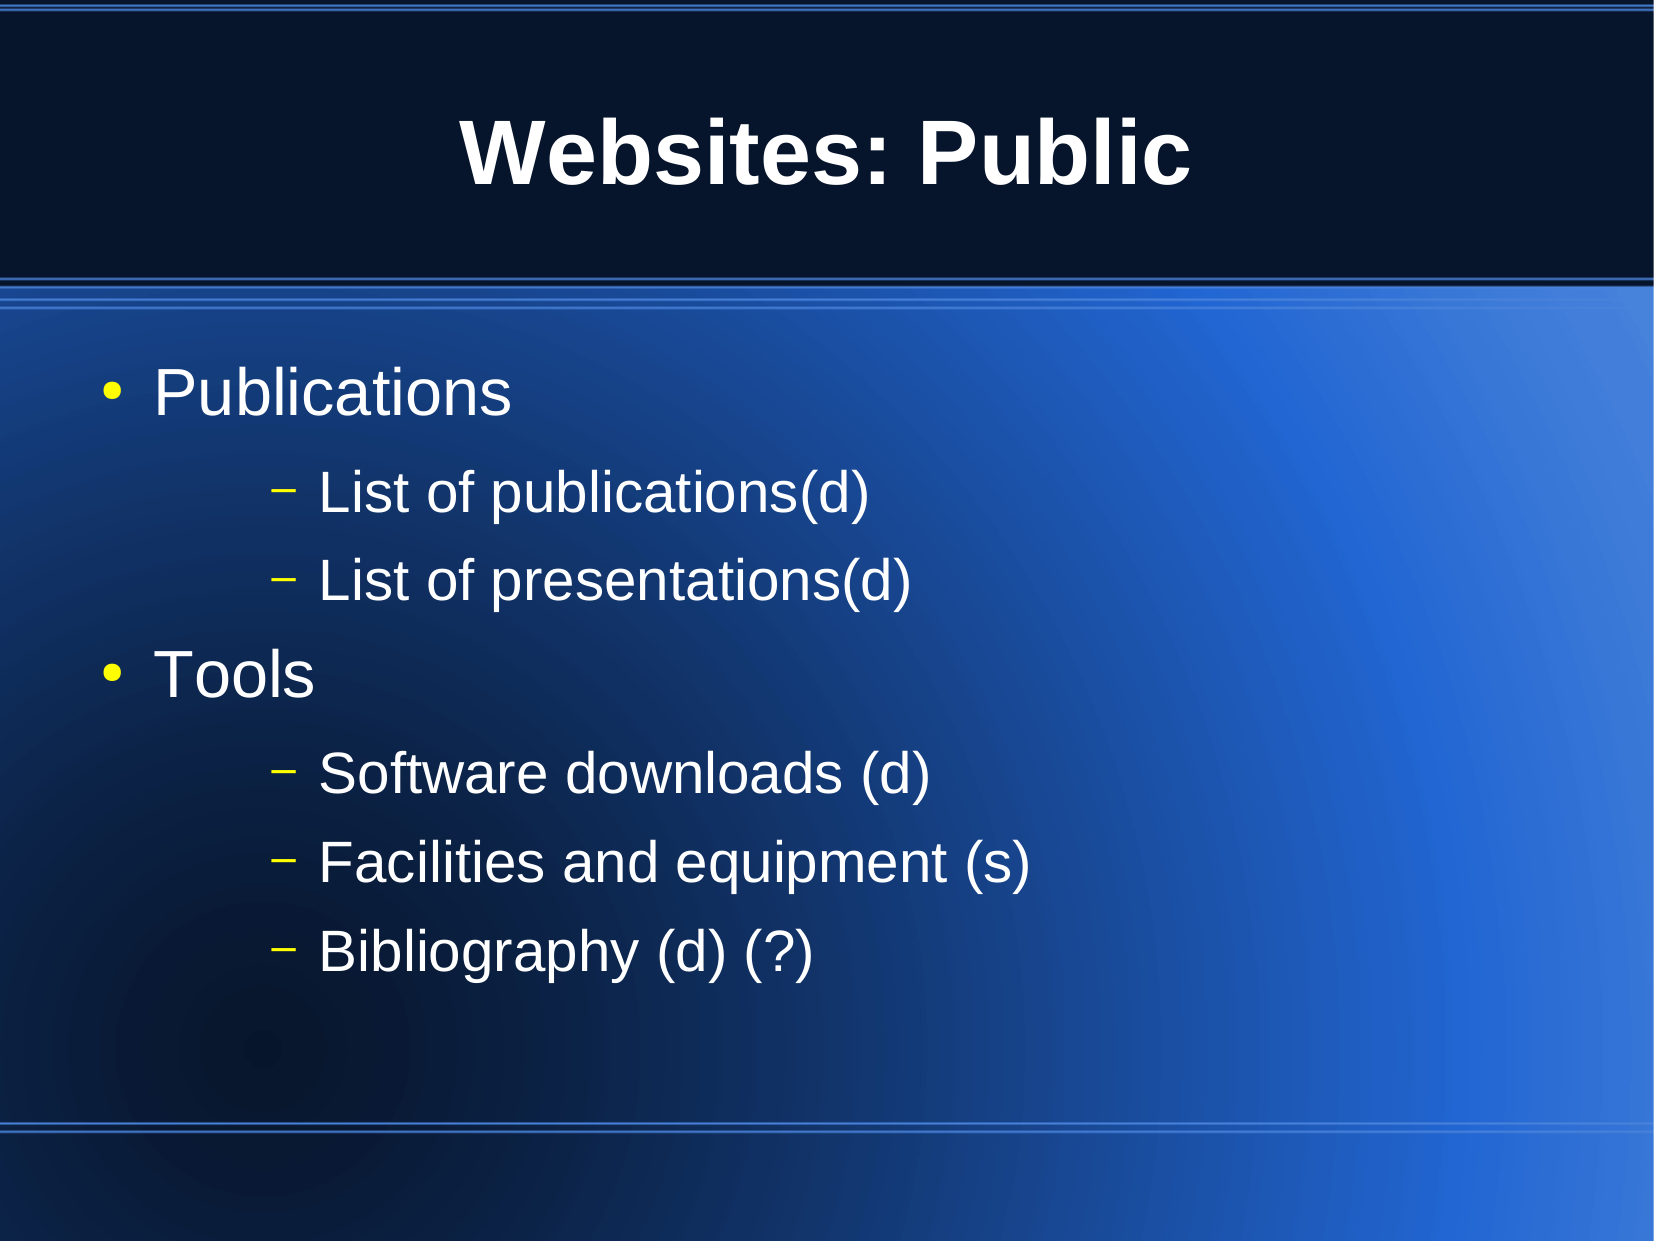

# Websites: Public
Publications
List of publications(d)
List of presentations(d)
Tools
Software downloads (d)
Facilities and equipment (s)
Bibliography (d) (?)